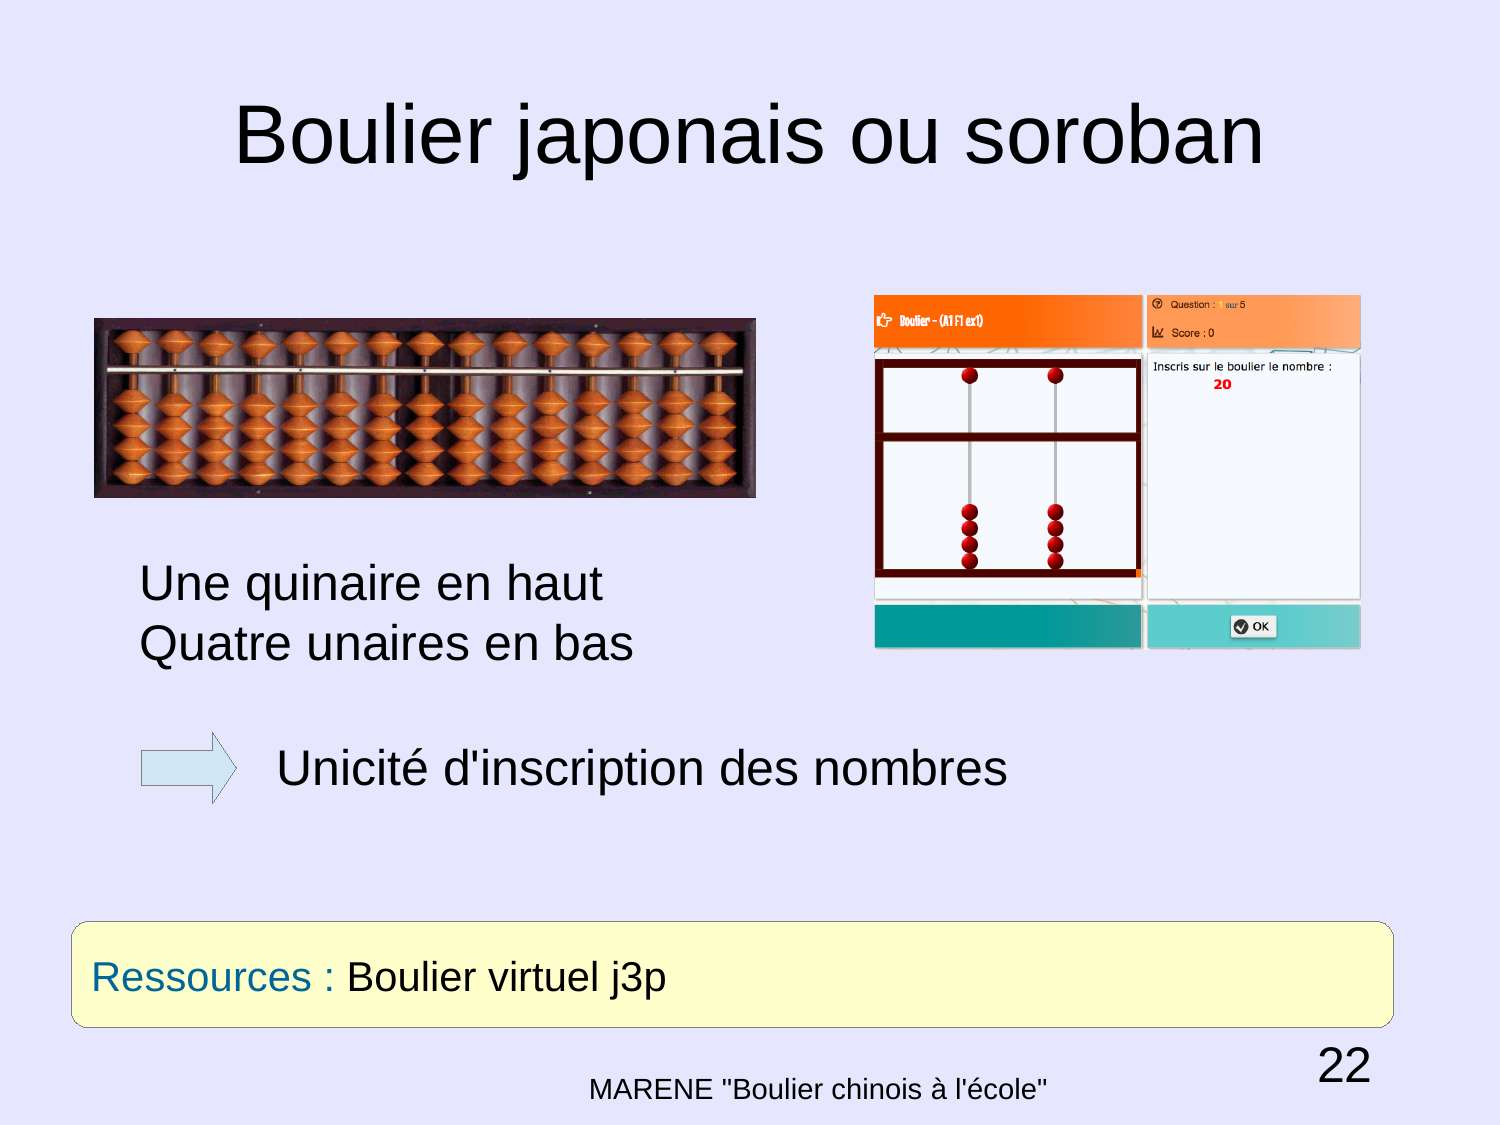

# Boulier japonais ou soroban
Une quinaire en haut
Quatre unaires en bas
 Unicité d'inscription des nombres
Ressources : Boulier virtuel j3p
22